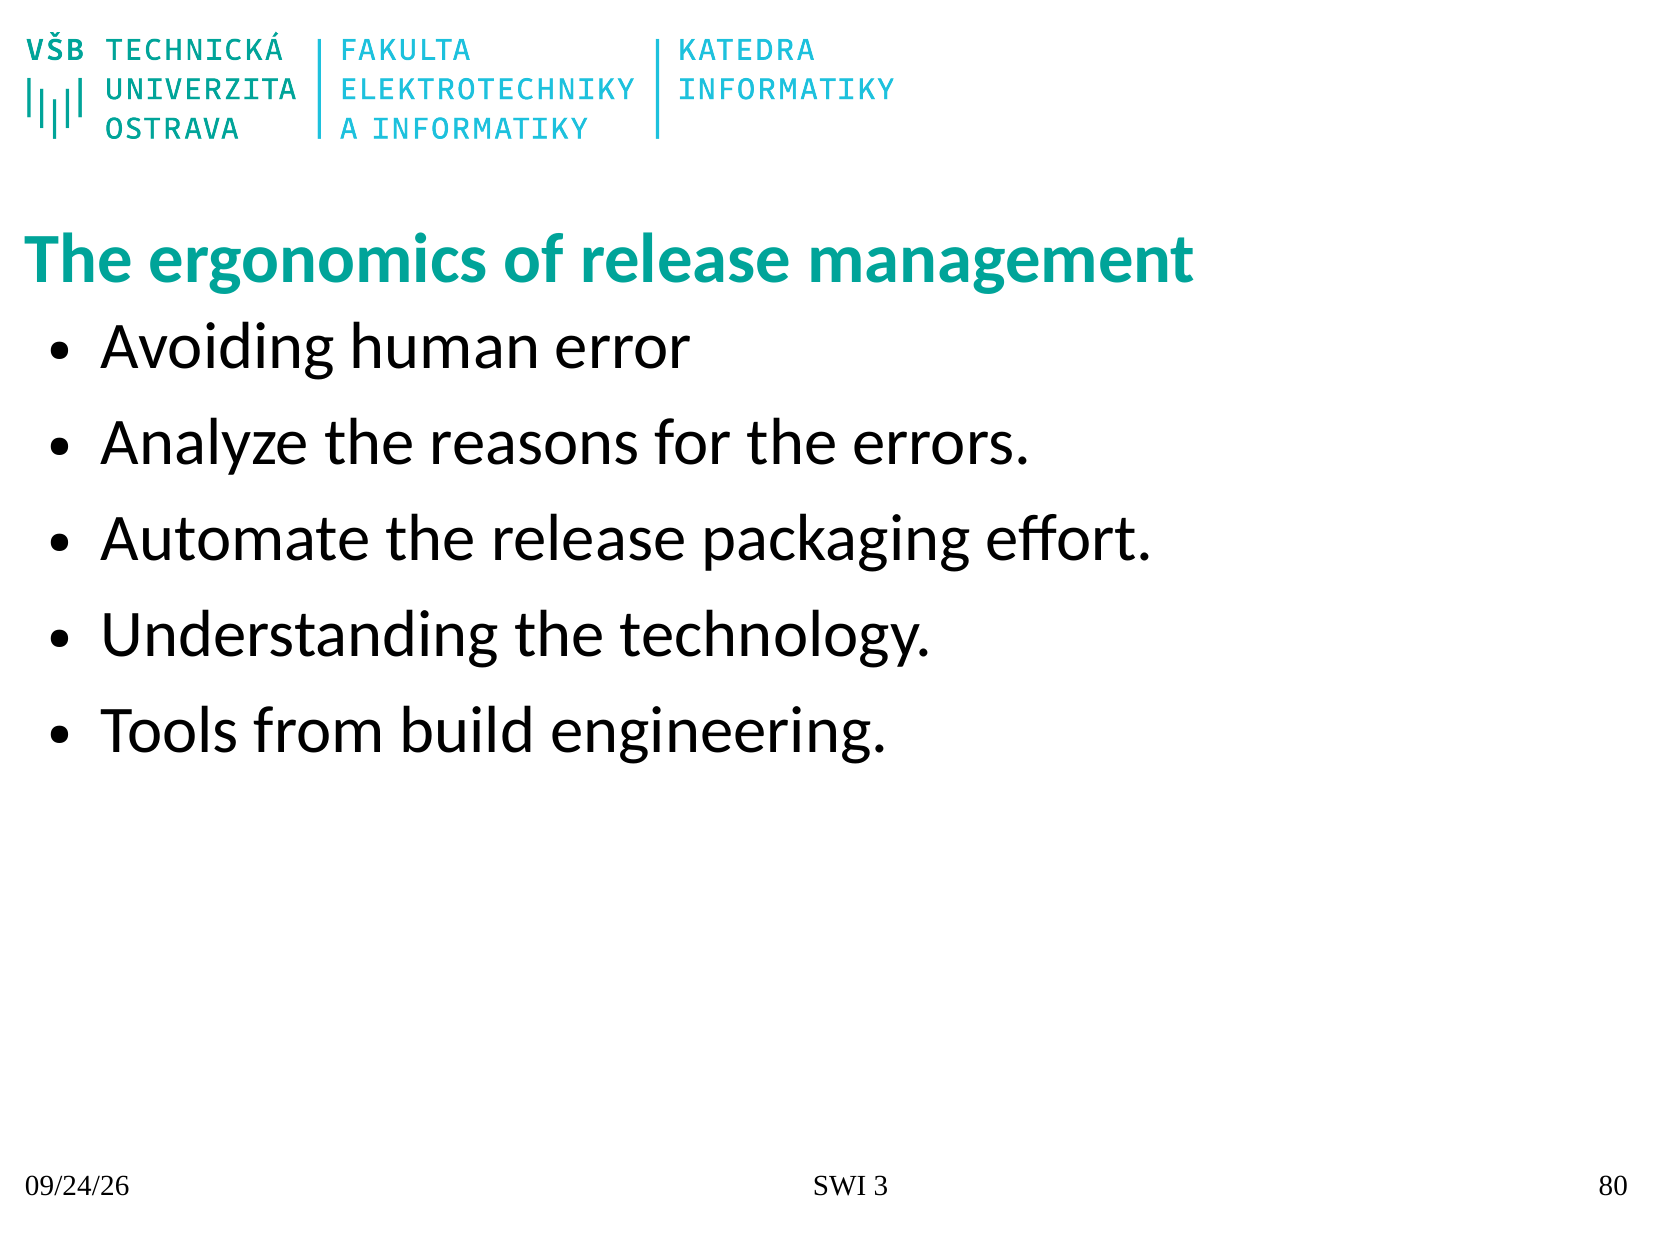

# The ergonomics of release management
Avoiding human error
Analyze the reasons for the errors.
Automate the release packaging effort.
Understanding the technology.
Tools from build engineering.
SWI 3
80